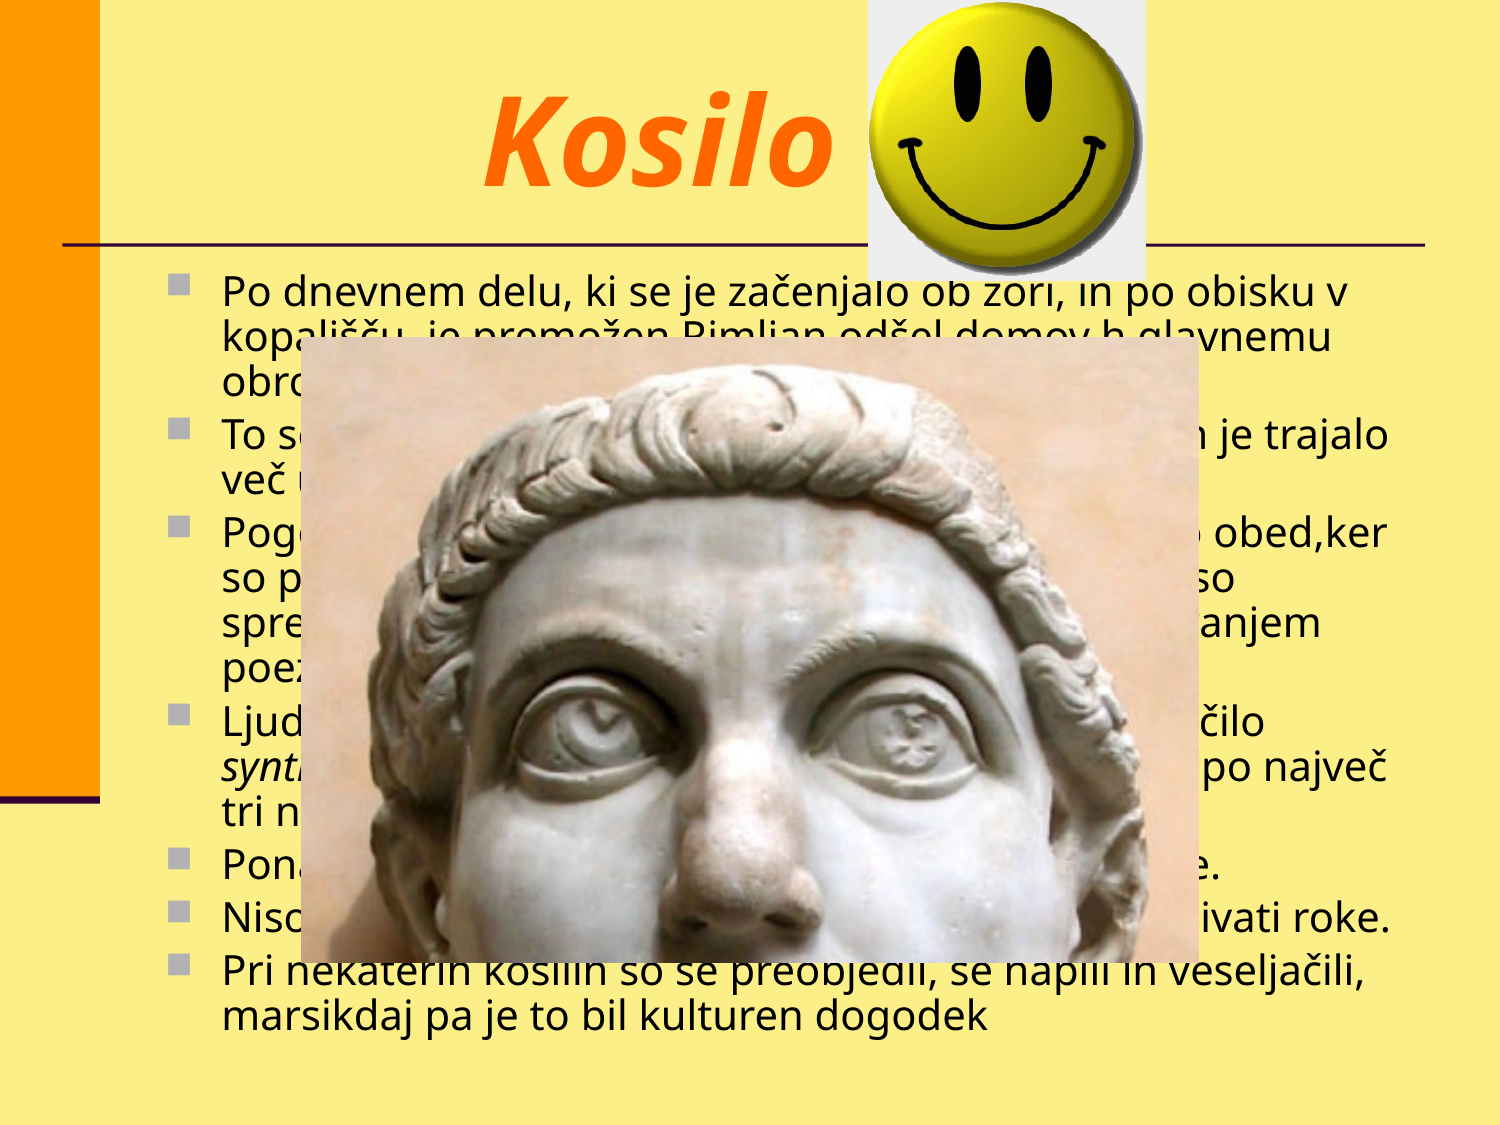

# Kosilo
Po dnevnem delu, ki se je začenjalo ob zori, in po obisku v kopališču, je premožen Rimljan odšel domov h glavnemu obroku, kosilu (cena).
To se je ponavadi začelo ob dveh, treh popoldne in je trajalo več ur.
Pogosto je bil bolj družaben dogodek kot pa samo obed,ker so pogosto prišli povabljeni gostje, med jedmi pa so spremljali zabavne točke s klovni, plesalkami ali branjem poezije, pač po okusu.
Ljudje so se za kosilo oblekli v uglajeno grško oblačilo synthesis, med jedjo pa so sloneli na širokih zofah, po največ tri na eni.
Ponavadi so bile zofe postavljene okrog nizke mize.
Niso uporabljali vilic, zato so si morali pogosto umivati roke.
Pri nekaterih kosilih so se preobjedli, se napili in veseljačili, marsikdaj pa je to bil kulturen dogodek